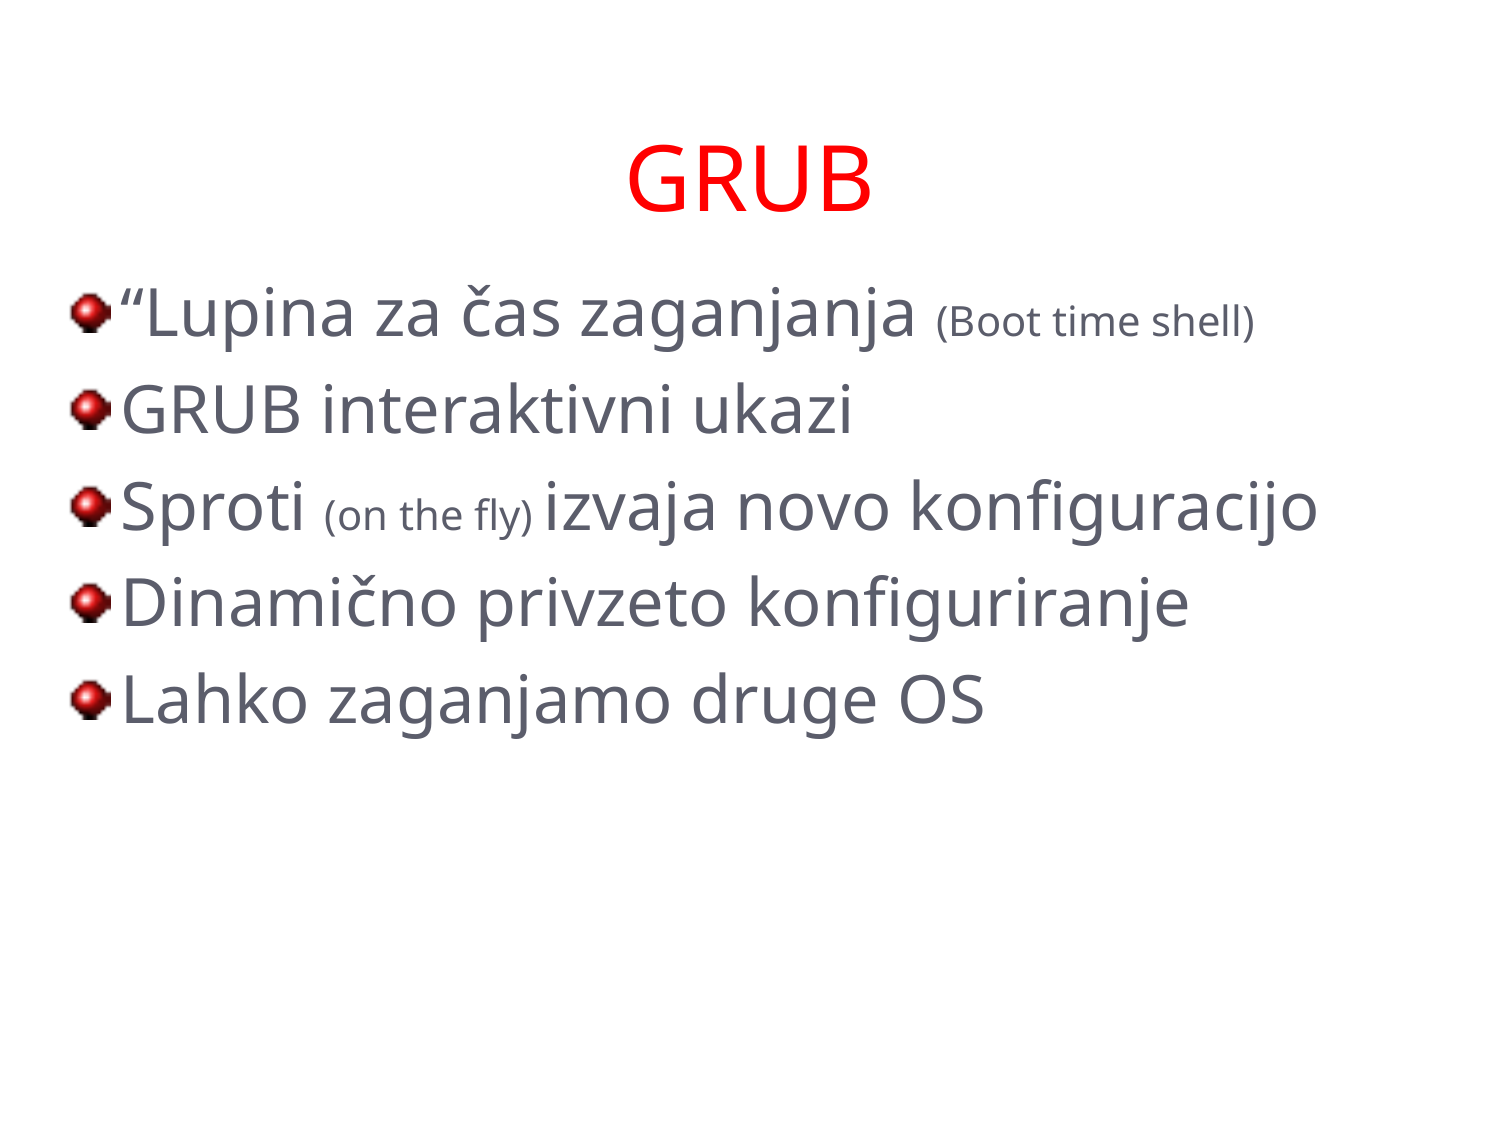

# GRUB
“Lupina za čas zaganjanja (Boot time shell)
GRUB interaktivni ukazi
Sproti (on the fly) izvaja novo konfiguracijo
Dinamično privzeto konfiguriranje
Lahko zaganjamo druge OS